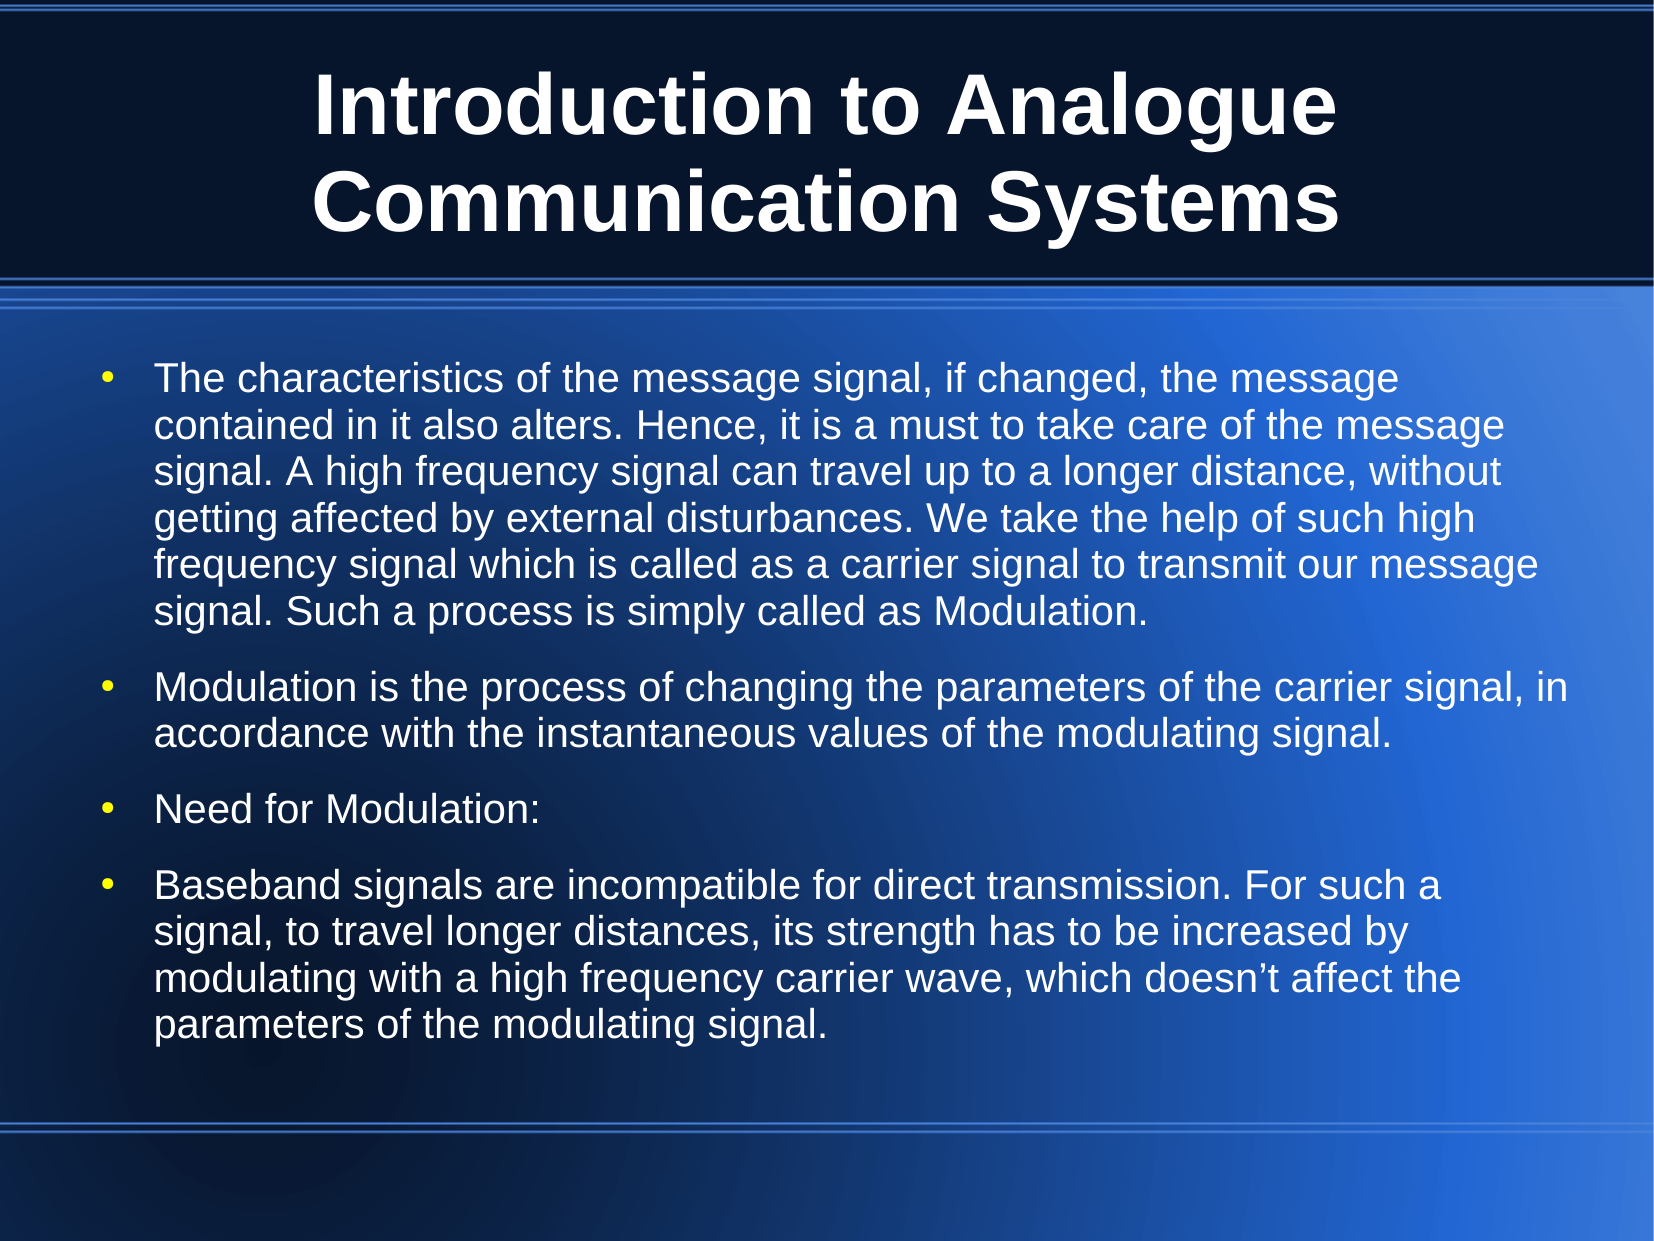

# Introduction to Analogue Communication Systems
The characteristics of the message signal, if changed, the message contained in it also alters. Hence, it is a must to take care of the message signal. A high frequency signal can travel up to a longer distance, without getting affected by external disturbances. We take the help of such high frequency signal which is called as a carrier signal to transmit our message signal. Such a process is simply called as Modulation.
Modulation is the process of changing the parameters of the carrier signal, in accordance with the instantaneous values of the modulating signal.
Need for Modulation:
Baseband signals are incompatible for direct transmission. For such a signal, to travel longer distances, its strength has to be increased by modulating with a high frequency carrier wave, which doesn’t affect the parameters of the modulating signal.